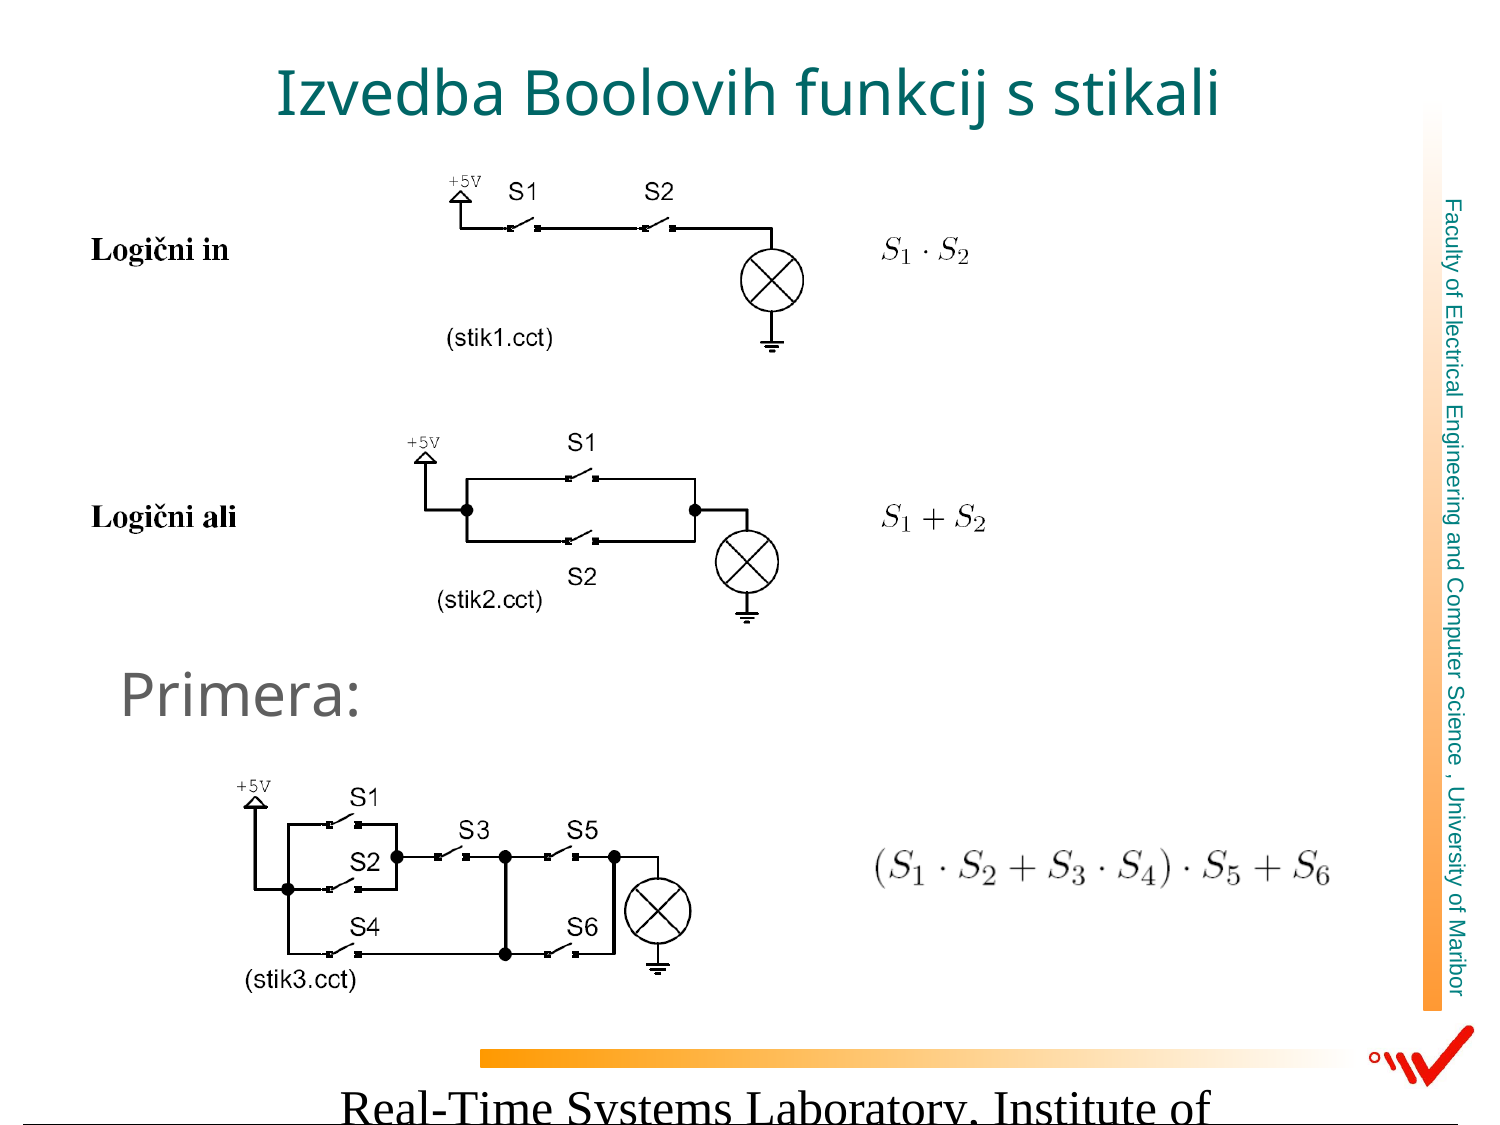

# Izvedba Boolovih funkcij s stikali
Primera: